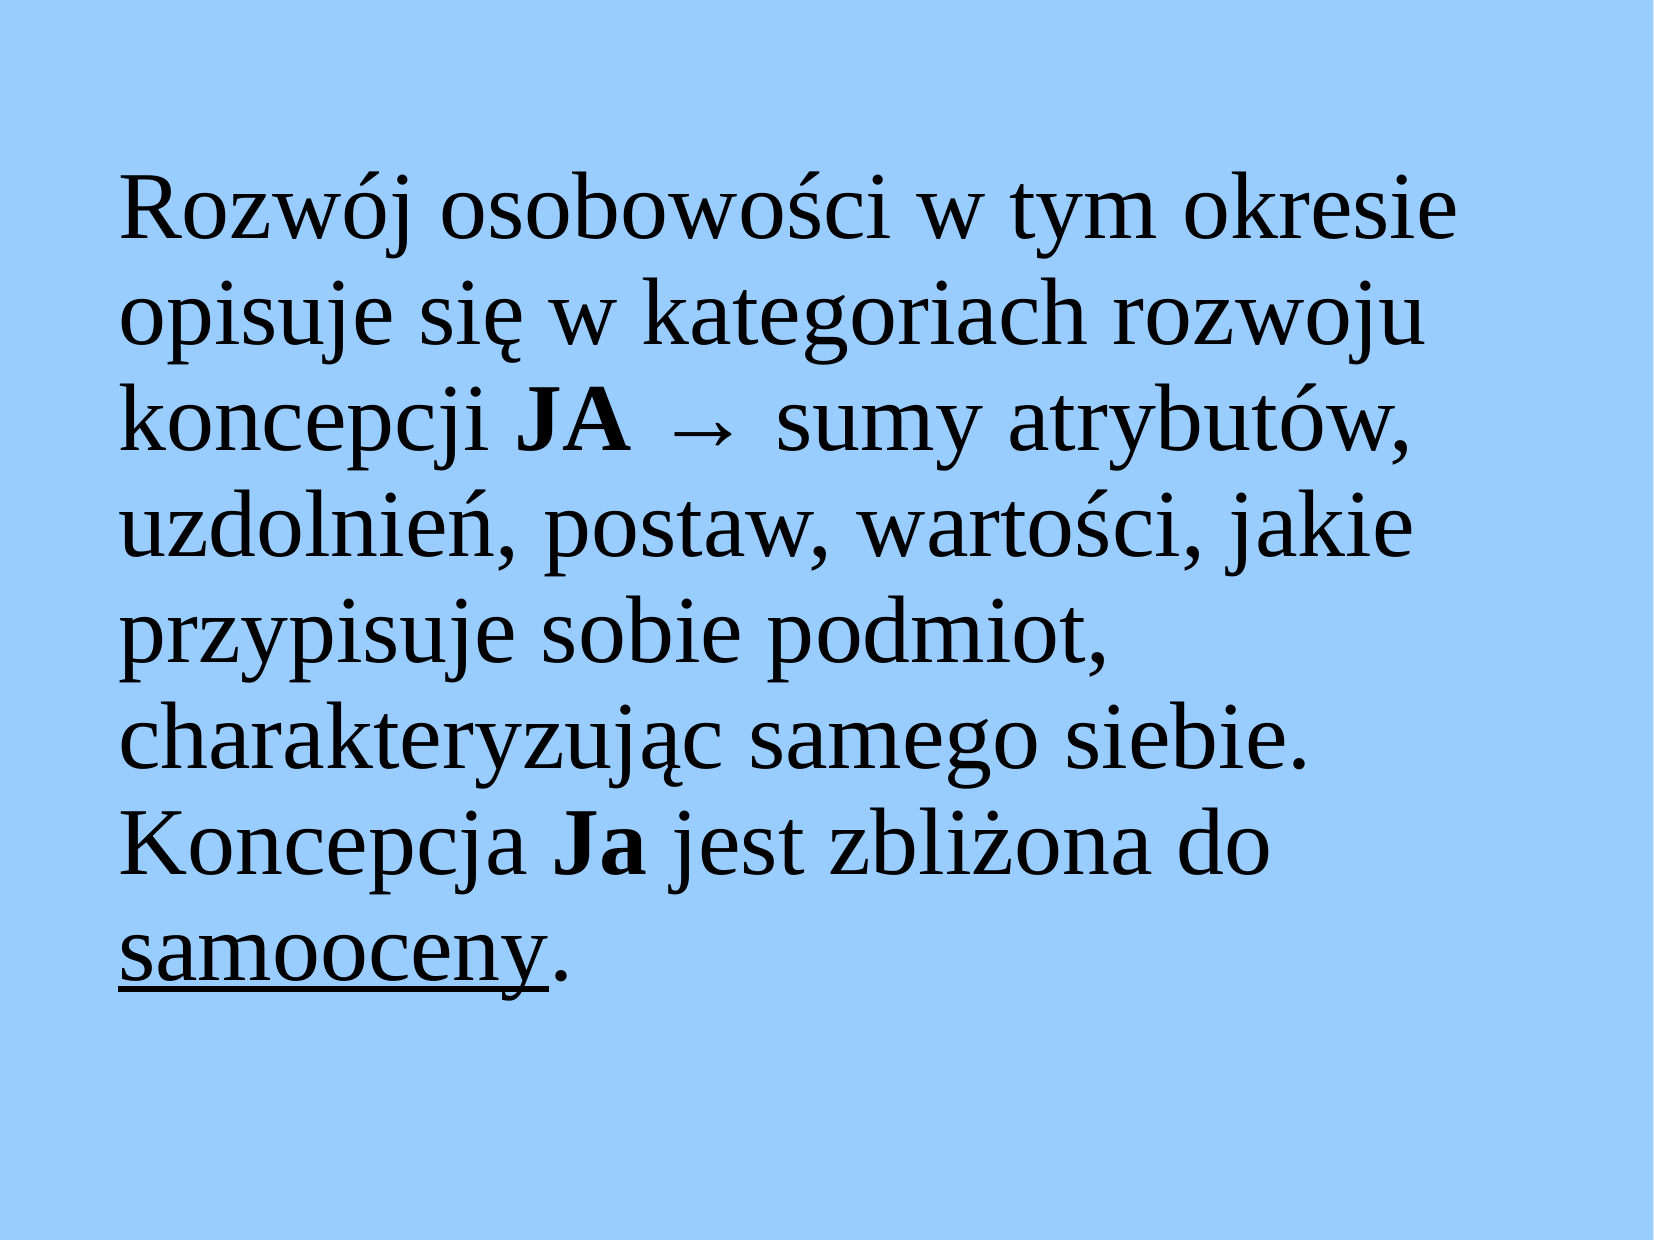

# Rozwój osobowości w tym okresie opisuje się w kategoriach rozwoju koncepcji JA → sumy atrybutów, uzdolnień, postaw, wartości, jakie przypisuje sobie podmiot, charakteryzując samego siebie. Koncepcja Ja jest zbliżona do samooceny.